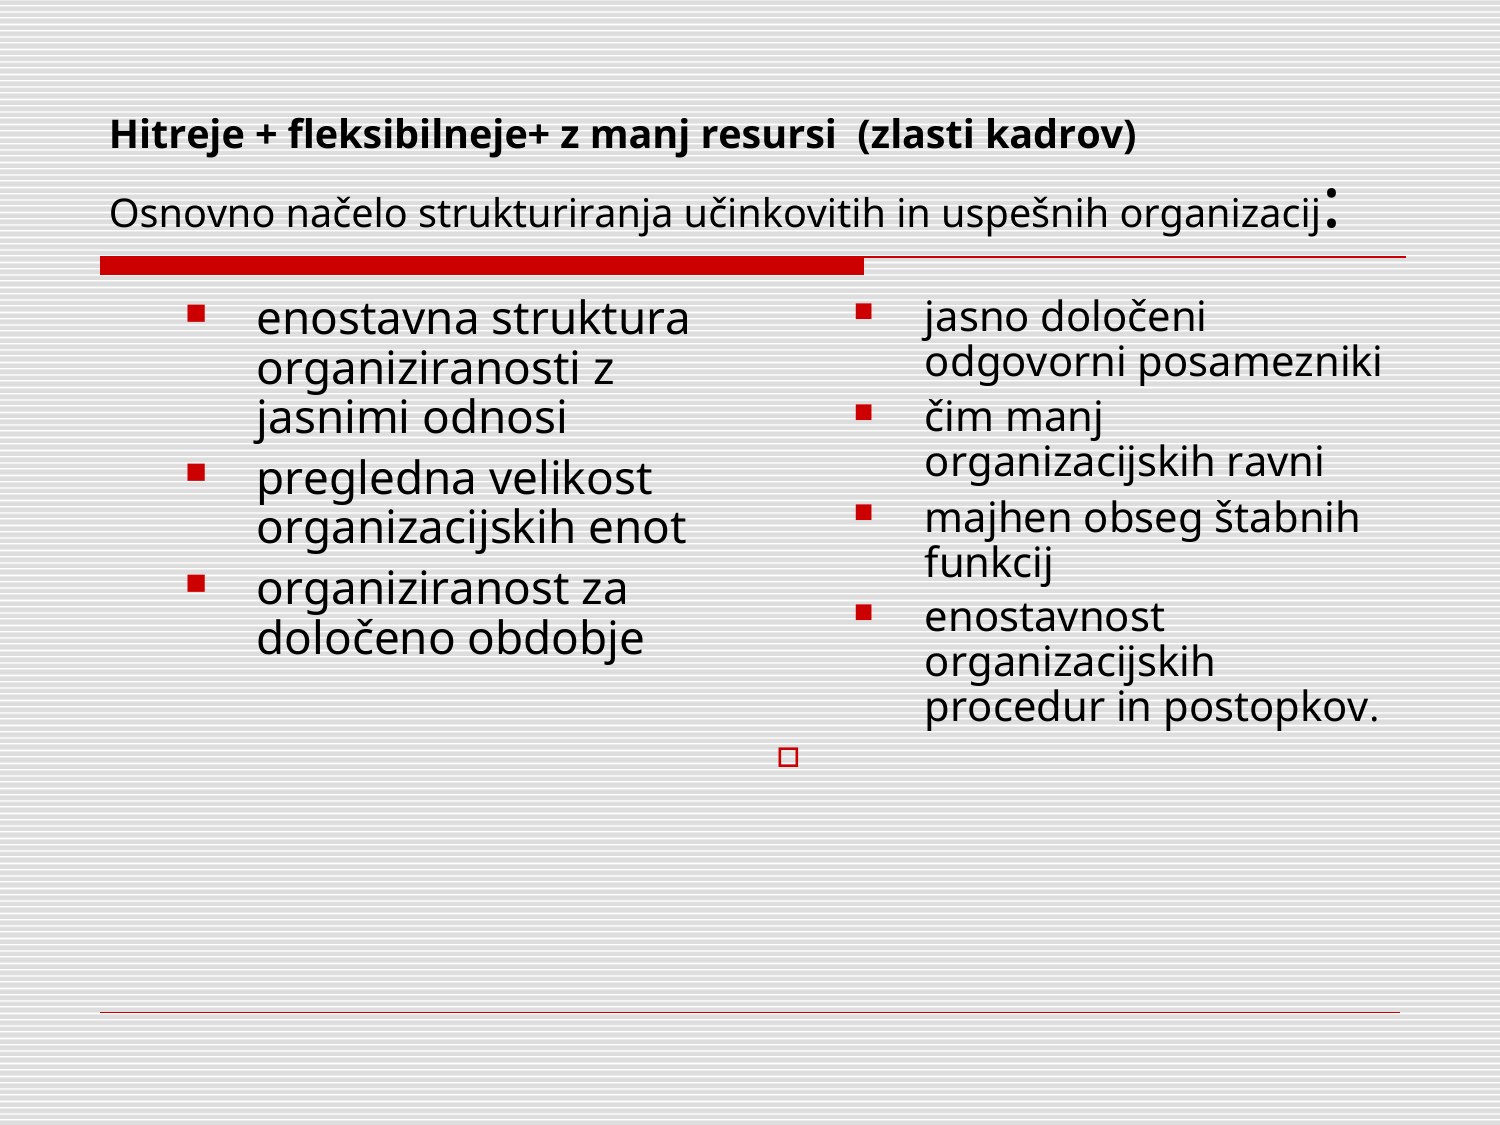

# Hitreje + fleksibilneje+ z manj resursi (zlasti kadrov) Osnovno načelo strukturiranja učinkovitih in uspešnih organizacij:
enostavna struktura organiziranosti z jasnimi odnosi
pregledna velikost organizacijskih enot
organiziranost za določeno obdobje
jasno določeni odgovorni posamezniki
čim manj organizacijskih ravni
majhen obseg štabnih funkcij
enostavnost organizacijskih procedur in postopkov.